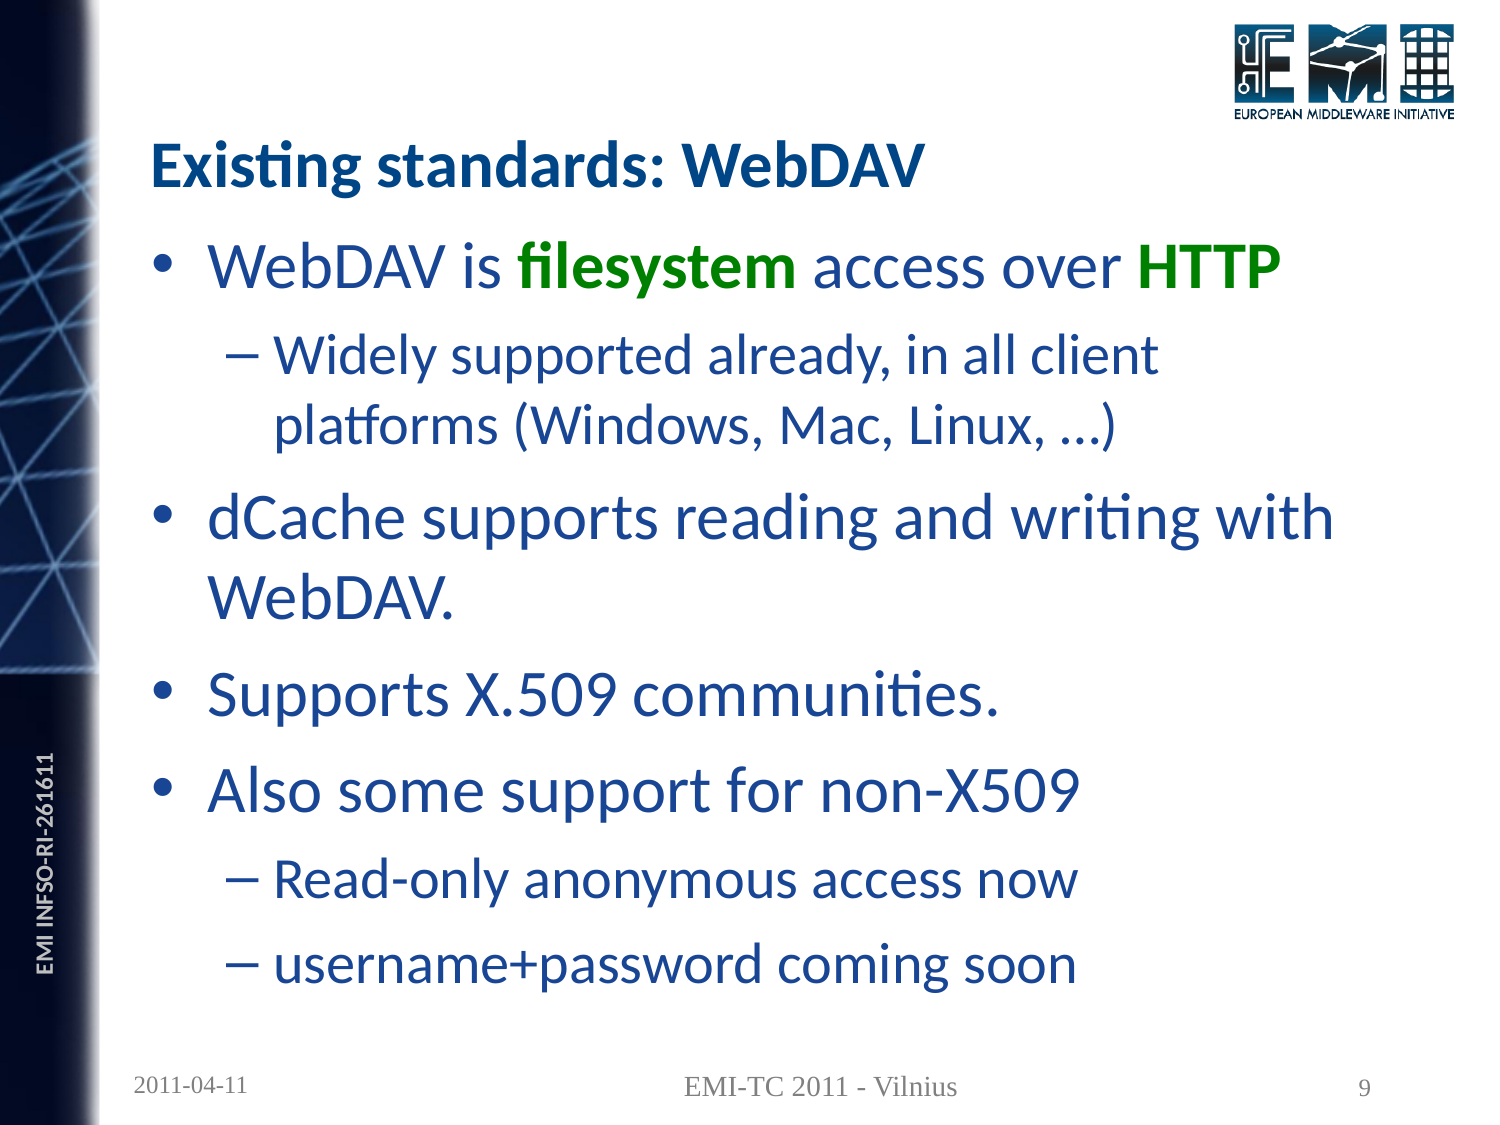

# Existing standards: WebDAV
WebDAV is filesystem access over HTTP
Widely supported already, in all client platforms (Windows, Mac, Linux, …)
dCache supports reading and writing with WebDAV.
Supports X.509 communities.
Also some support for non-X509
Read-only anonymous access now
username+password coming soon
2011-04-13
EMI-TC 2011 - Vilnius
9